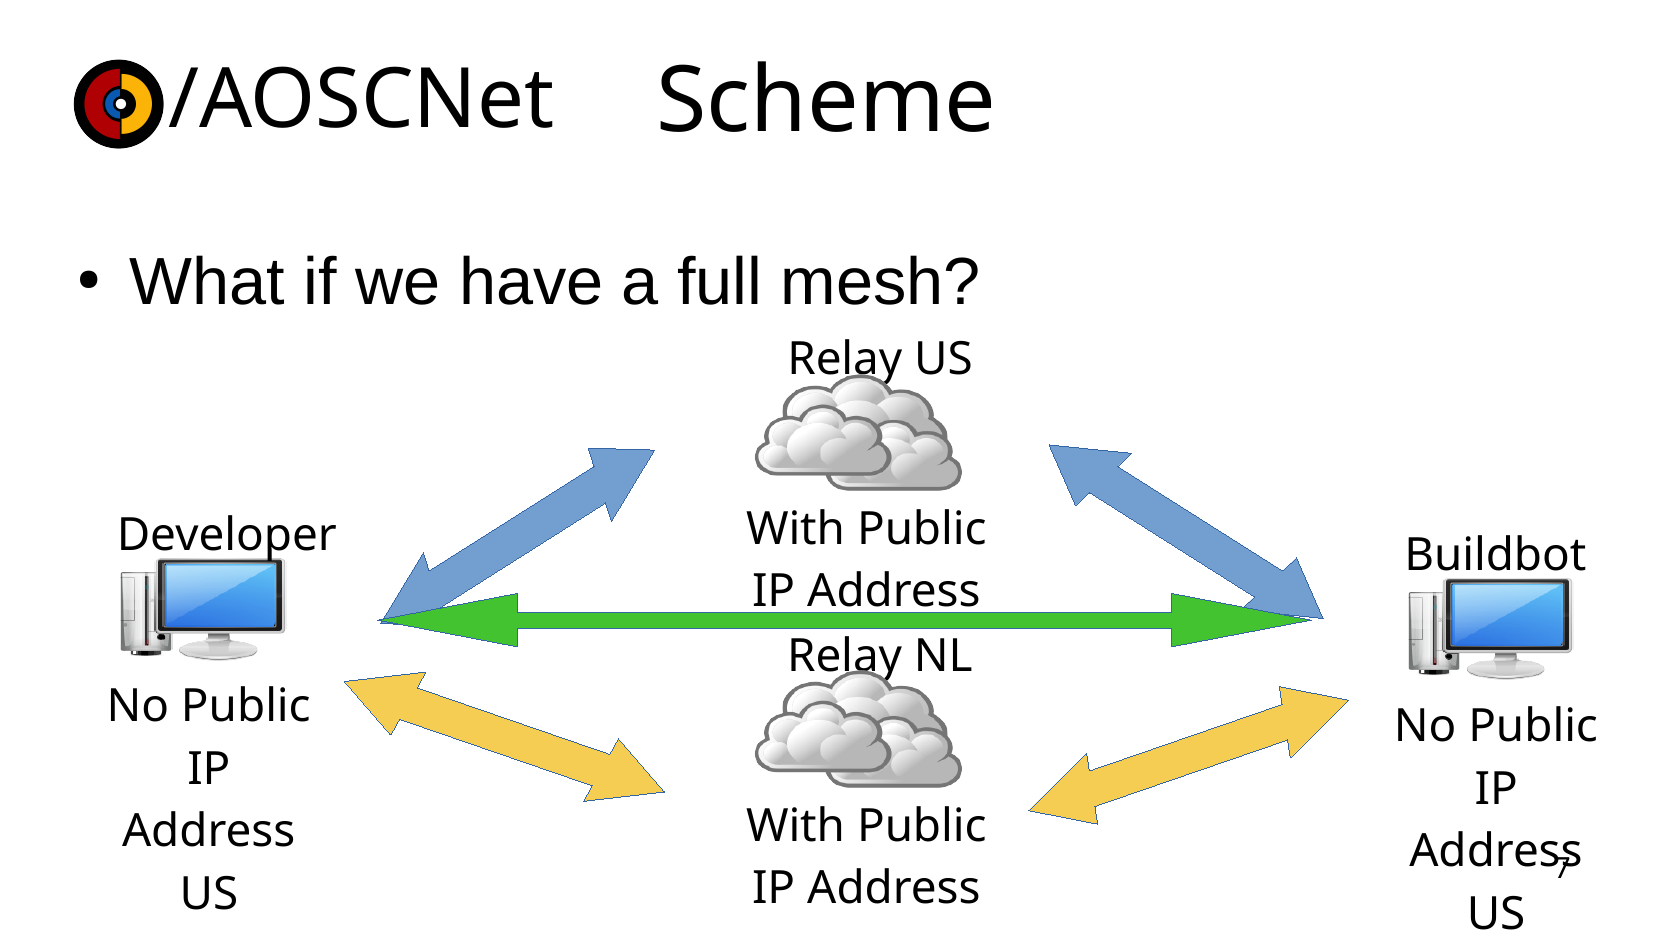

/AOSCNet
# Scheme
What if we have a full mesh?
Relay US
With Public
IP Address
Developer
Buildbot
Relay NL
No Public
IP Address
US
No Public
IP Address
US
With Public
IP Address
7